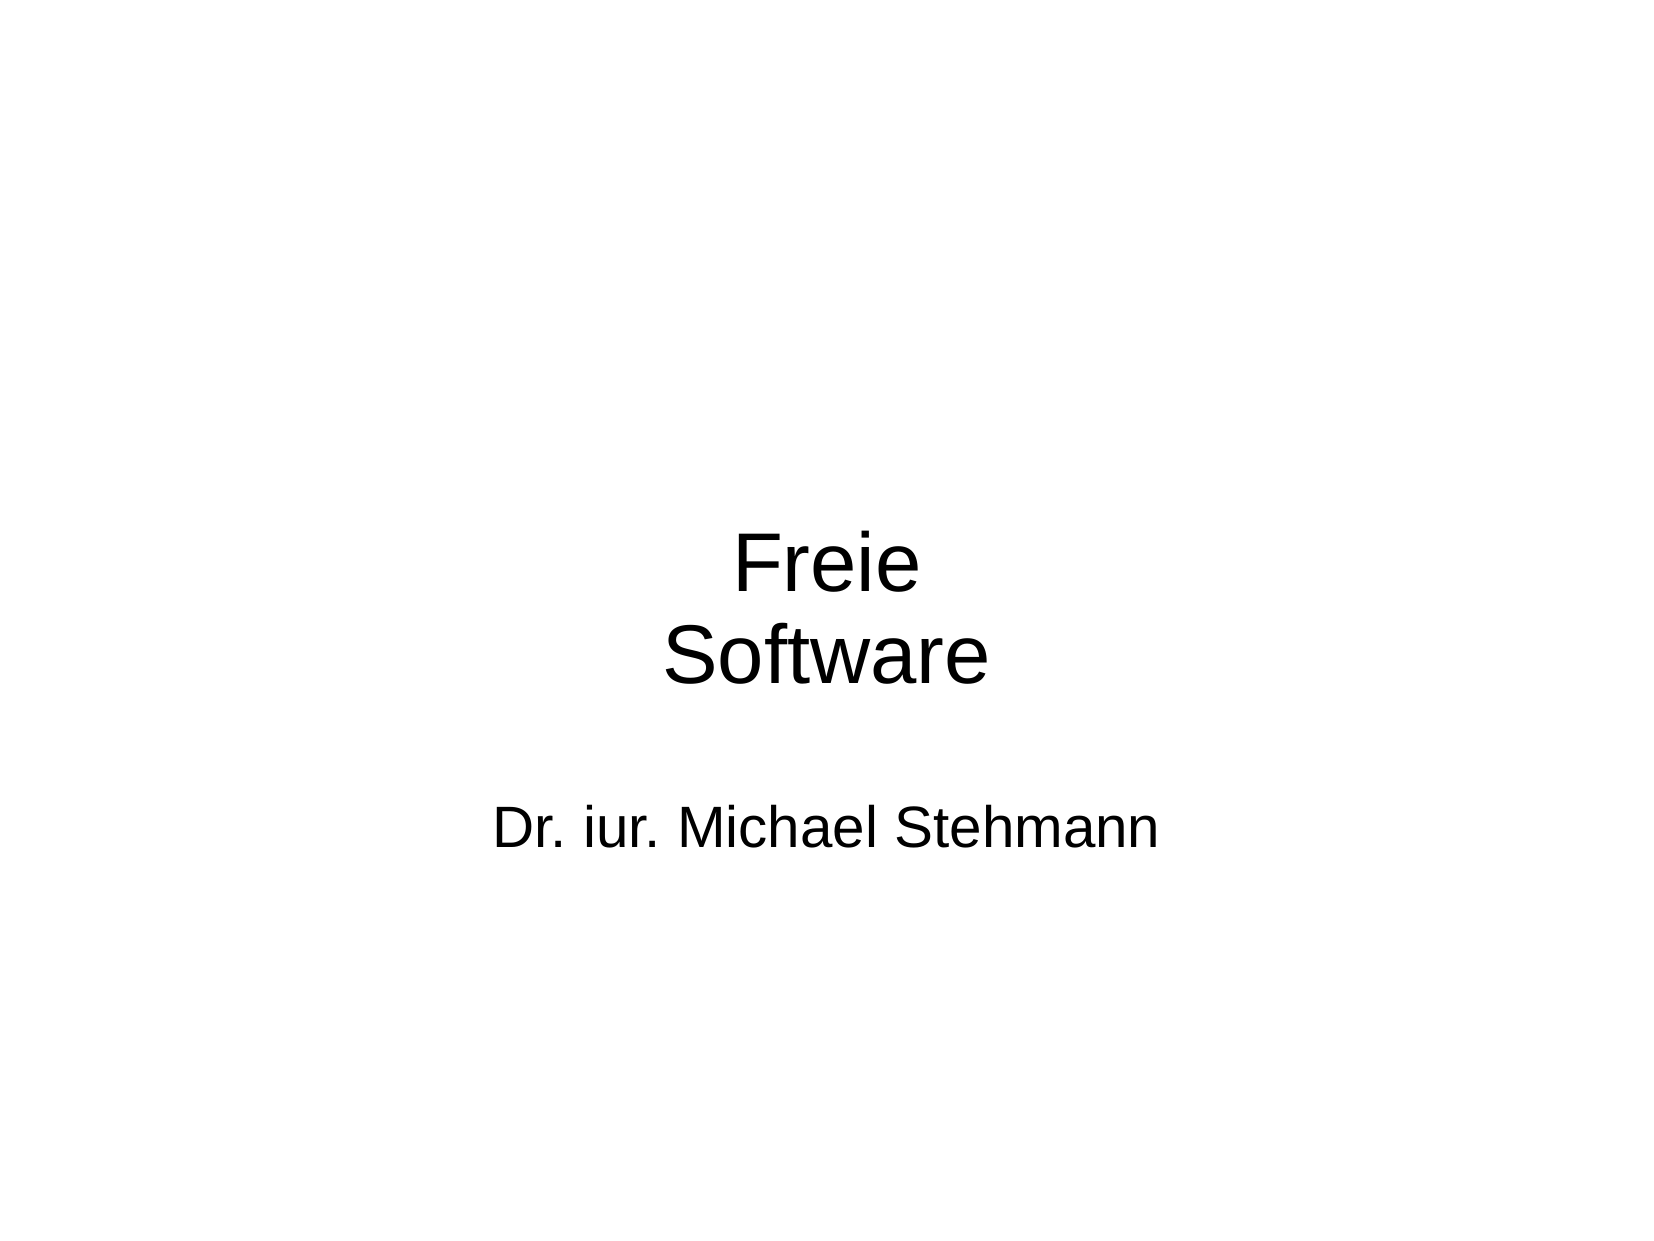

#
Freie
Software
Dr. iur. Michael Stehmann